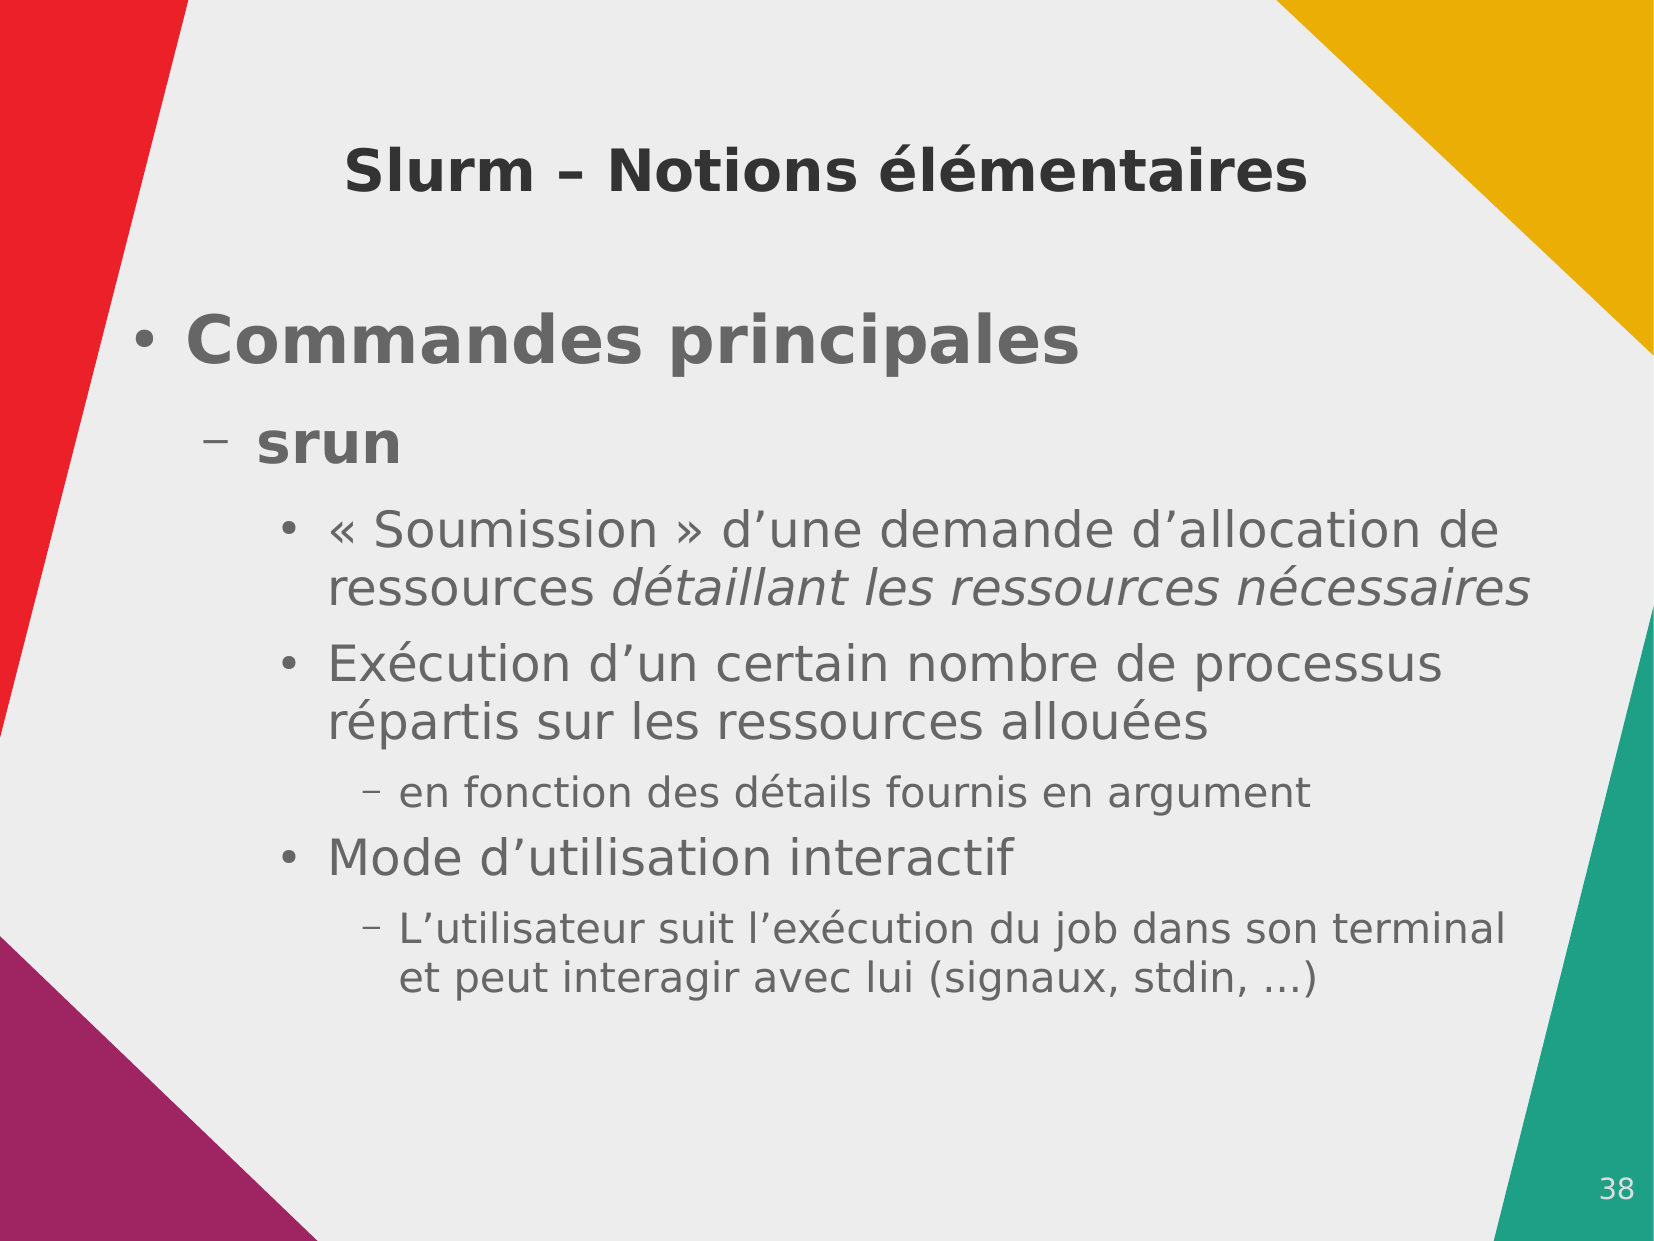

# Slurm – Notions élémentaires
Commandes principales
srun
« Soumission » d’une demande d’allocation de ressources détaillant les ressources nécessaires
Exécution d’un certain nombre de processus répartis sur les ressources allouées
en fonction des détails fournis en argument
Mode d’utilisation interactif
L’utilisateur suit l’exécution du job dans son terminal et peut interagir avec lui (signaux, stdin, ...)
38